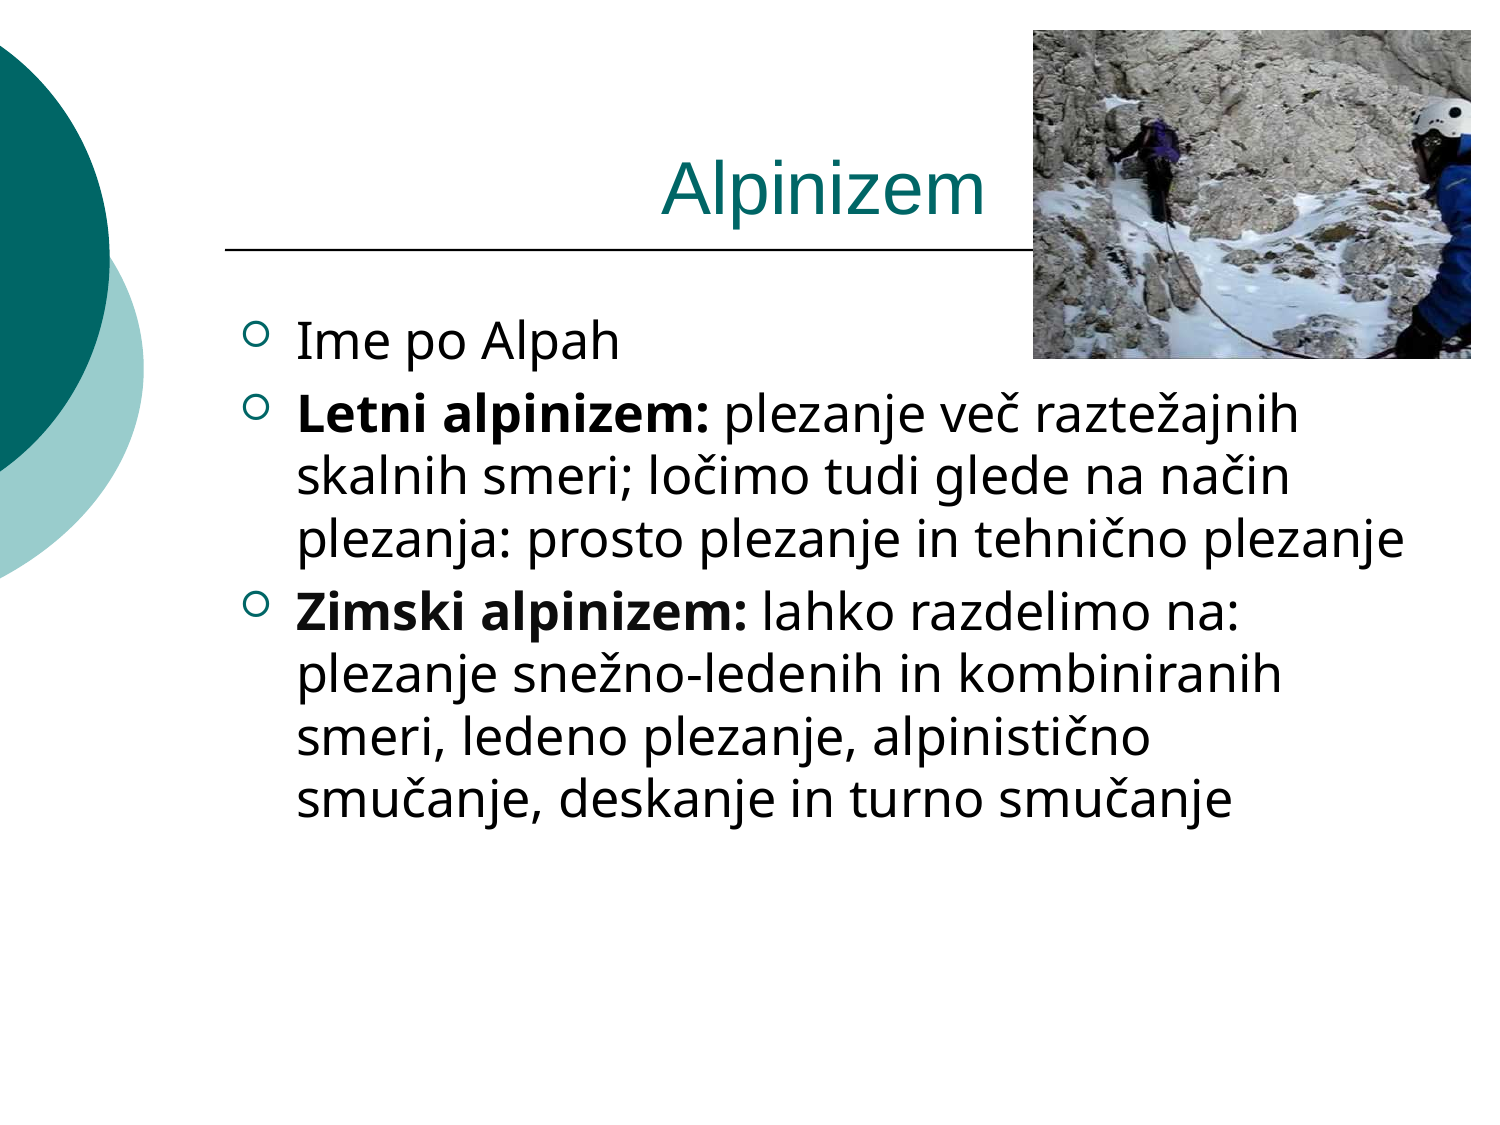

# Alpinizem
Ime po Alpah
Letni alpinizem: plezanje več raztežajnih skalnih smeri; ločimo tudi glede na način plezanja: prosto plezanje in tehnično plezanje
Zimski alpinizem: lahko razdelimo na: plezanje snežno-ledenih in kombiniranih smeri, ledeno plezanje, alpinistično smučanje, deskanje in turno smučanje